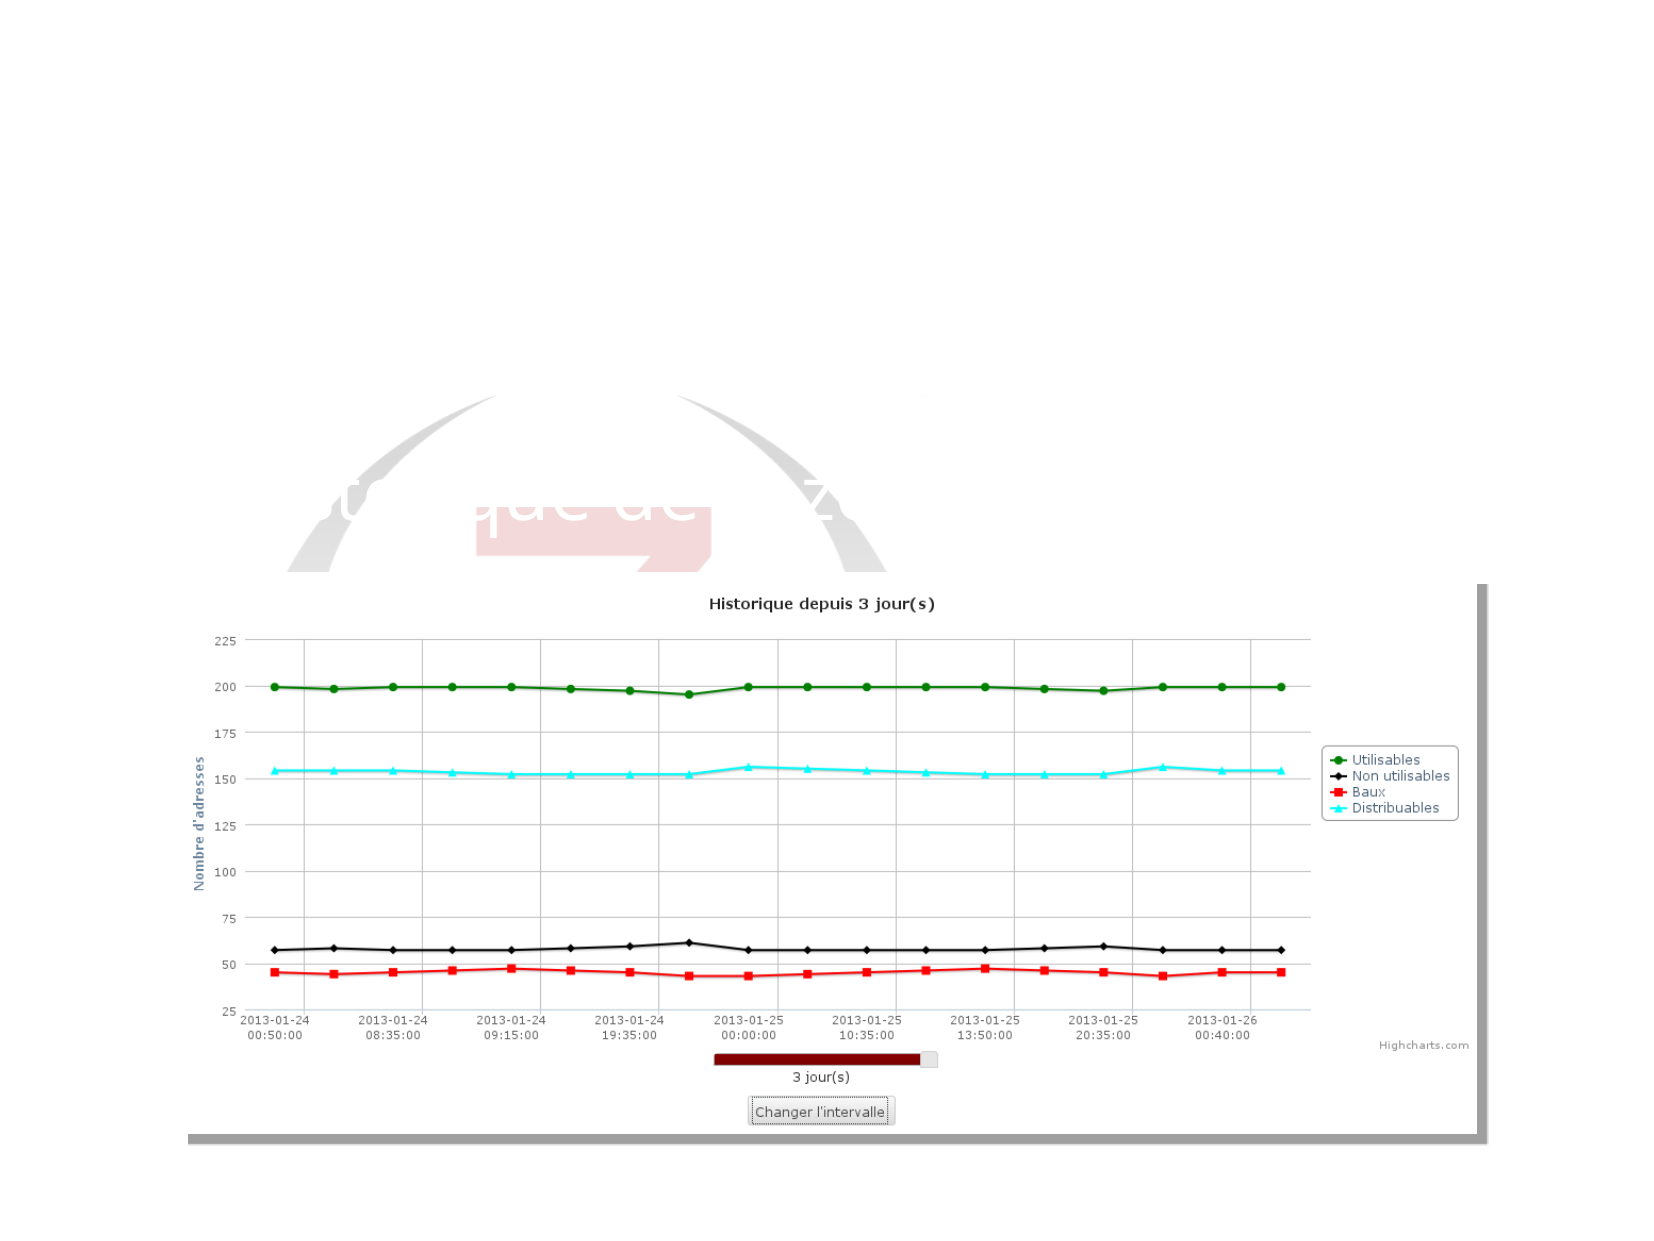

# Monitoring et gestion réseau
Monitoring DHCP
Historique de la zone